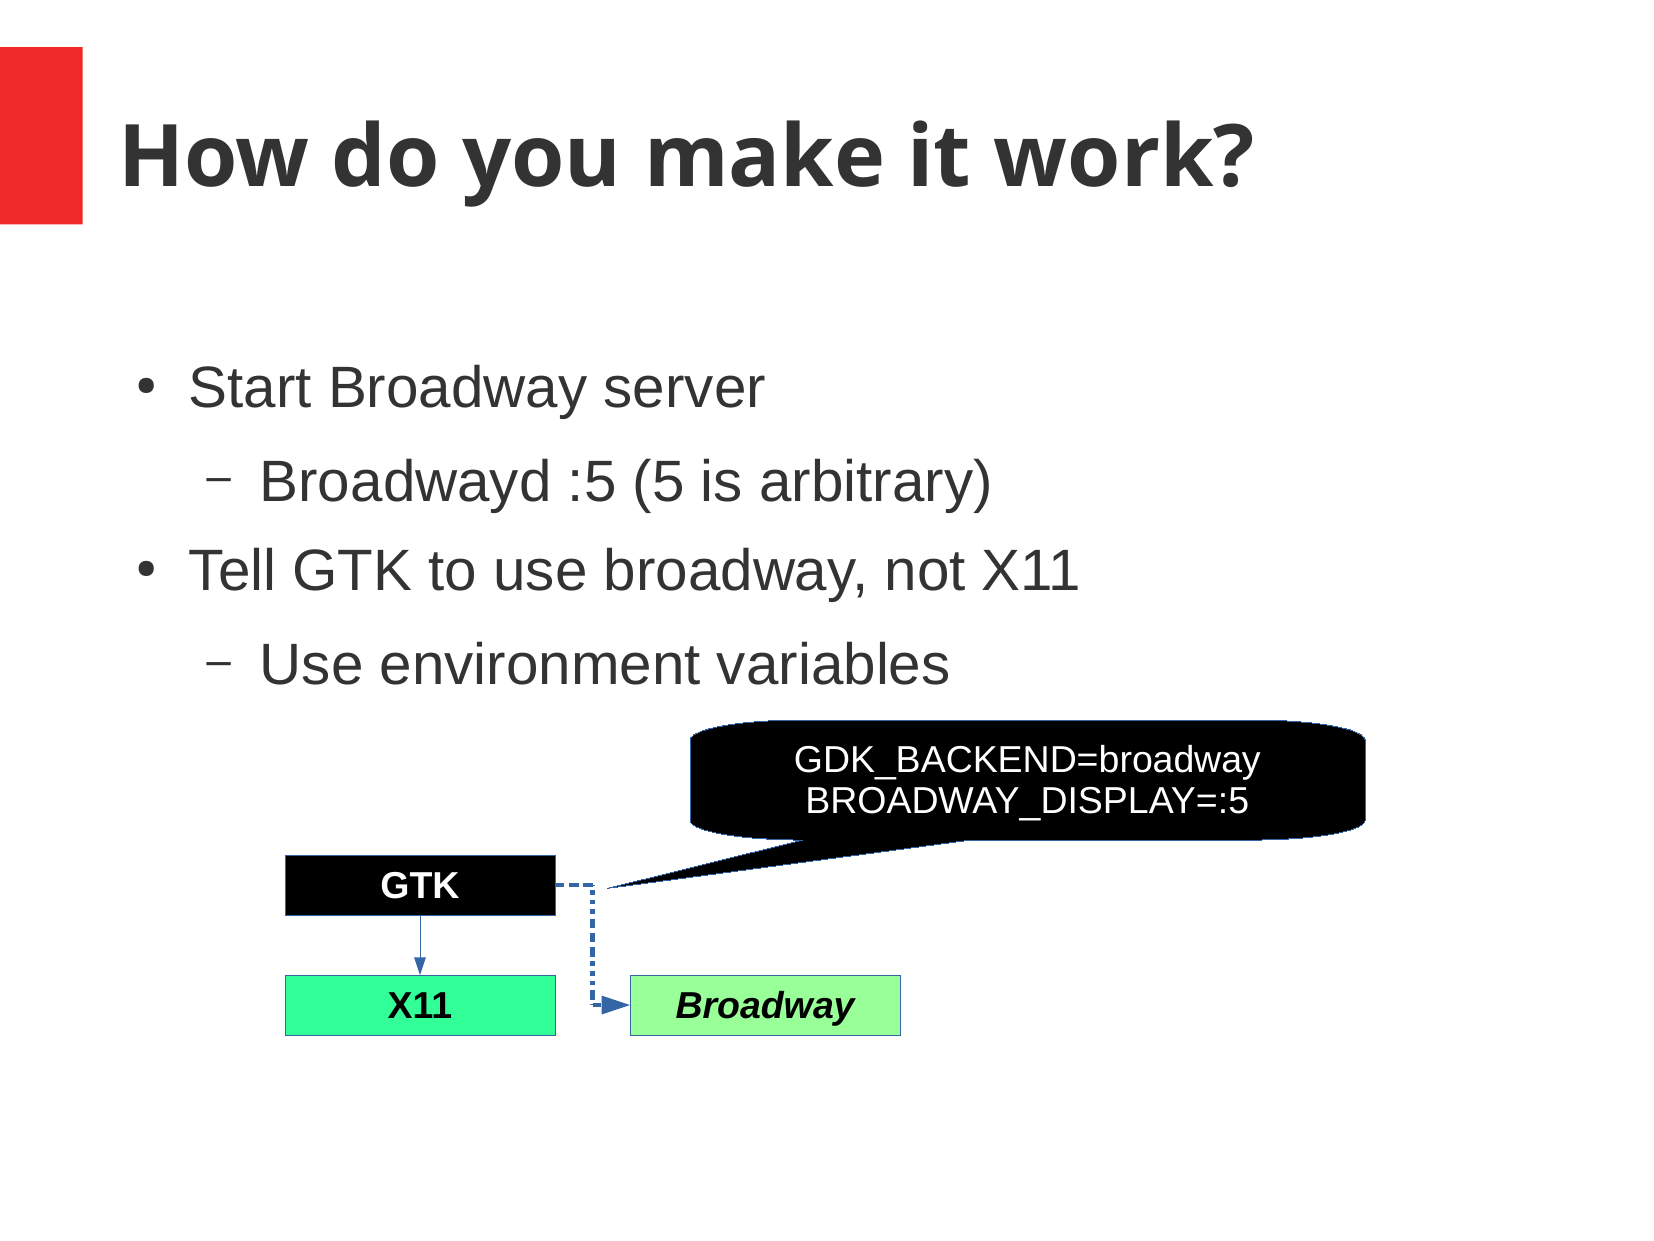

# How do you make it work?
Start Broadway server
Broadwayd :5 (5 is arbitrary)
Tell GTK to use broadway, not X11
Use environment variables
GDK_BACKEND=broadway
BROADWAY_DISPLAY=:5
GTK
X11
Broadway